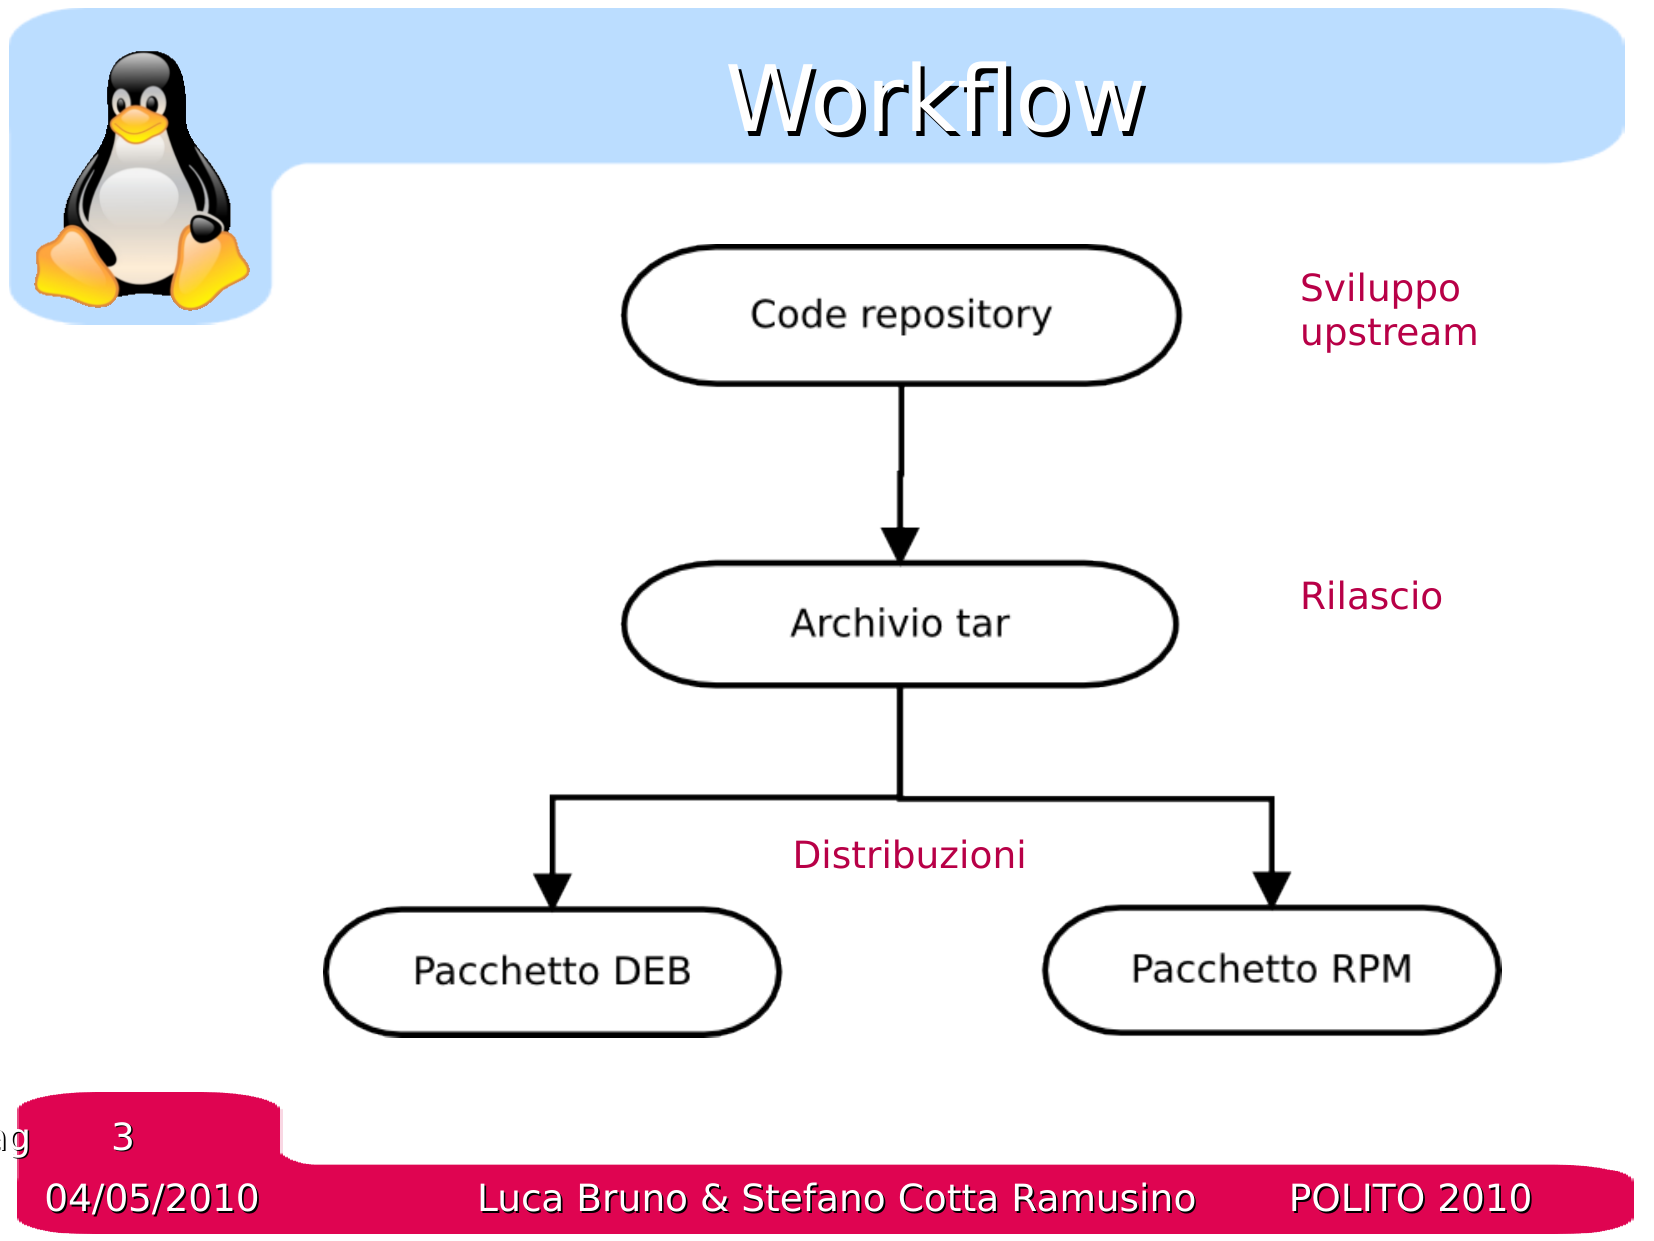

# Workflow
Sviluppo
upstream
Rilascio
Distribuzioni
Pag
Luca Bruno & Stefano Cotta Ramusino 		POLITO 2010
04/05/2010